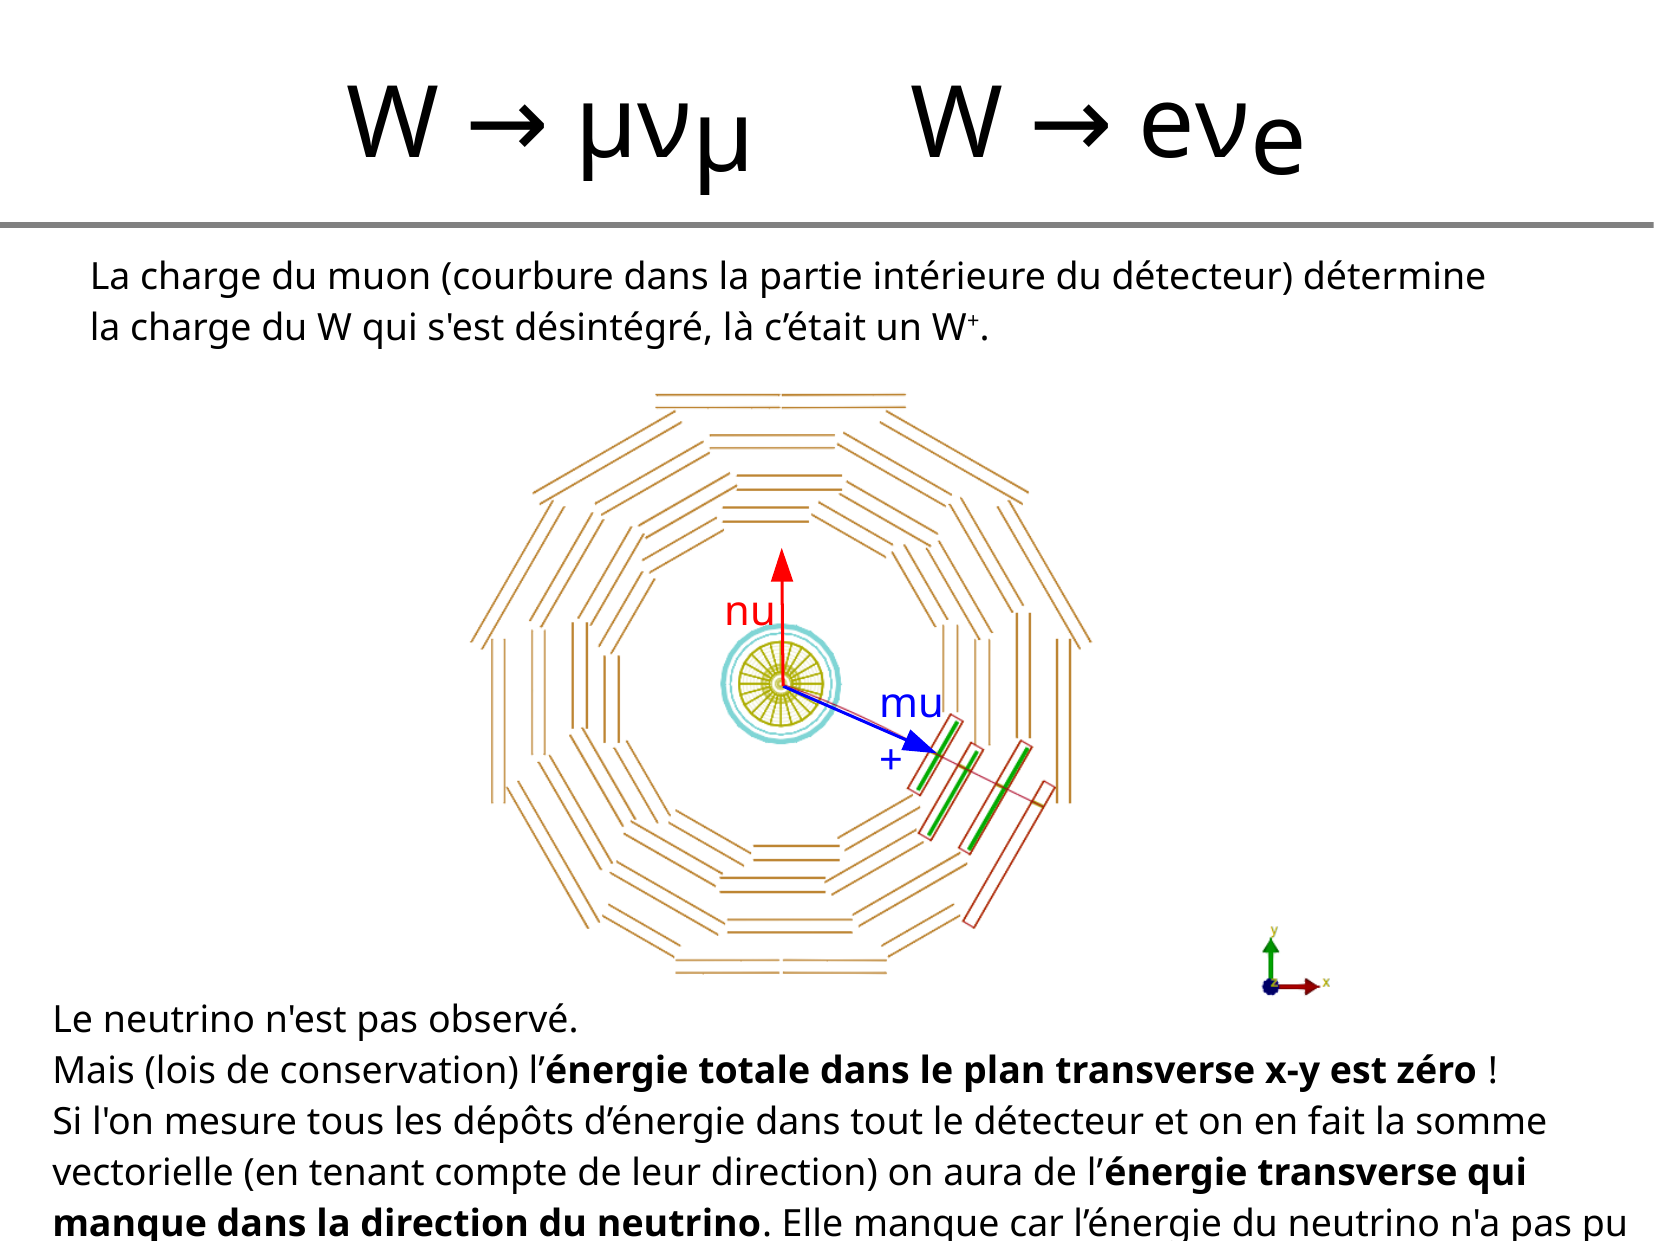

W → μνμ W → eνe
La charge du muon (courbure dans la partie intérieure du détecteur) détermine la charge du W qui s'est désintégré, là c’était un W+.
nu
mu+
Le neutrino n'est pas observé.
Mais (lois de conservation) l’énergie totale dans le plan transverse x-y est zéro !
Si l'on mesure tous les dépôts d’énergie dans tout le détecteur et on en fait la somme vectorielle (en tenant compte de leur direction) on aura de l’énergie transverse qui manque dans la direction du neutrino. Elle manque car l’énergie du neutrino n'a pas pu être détectée